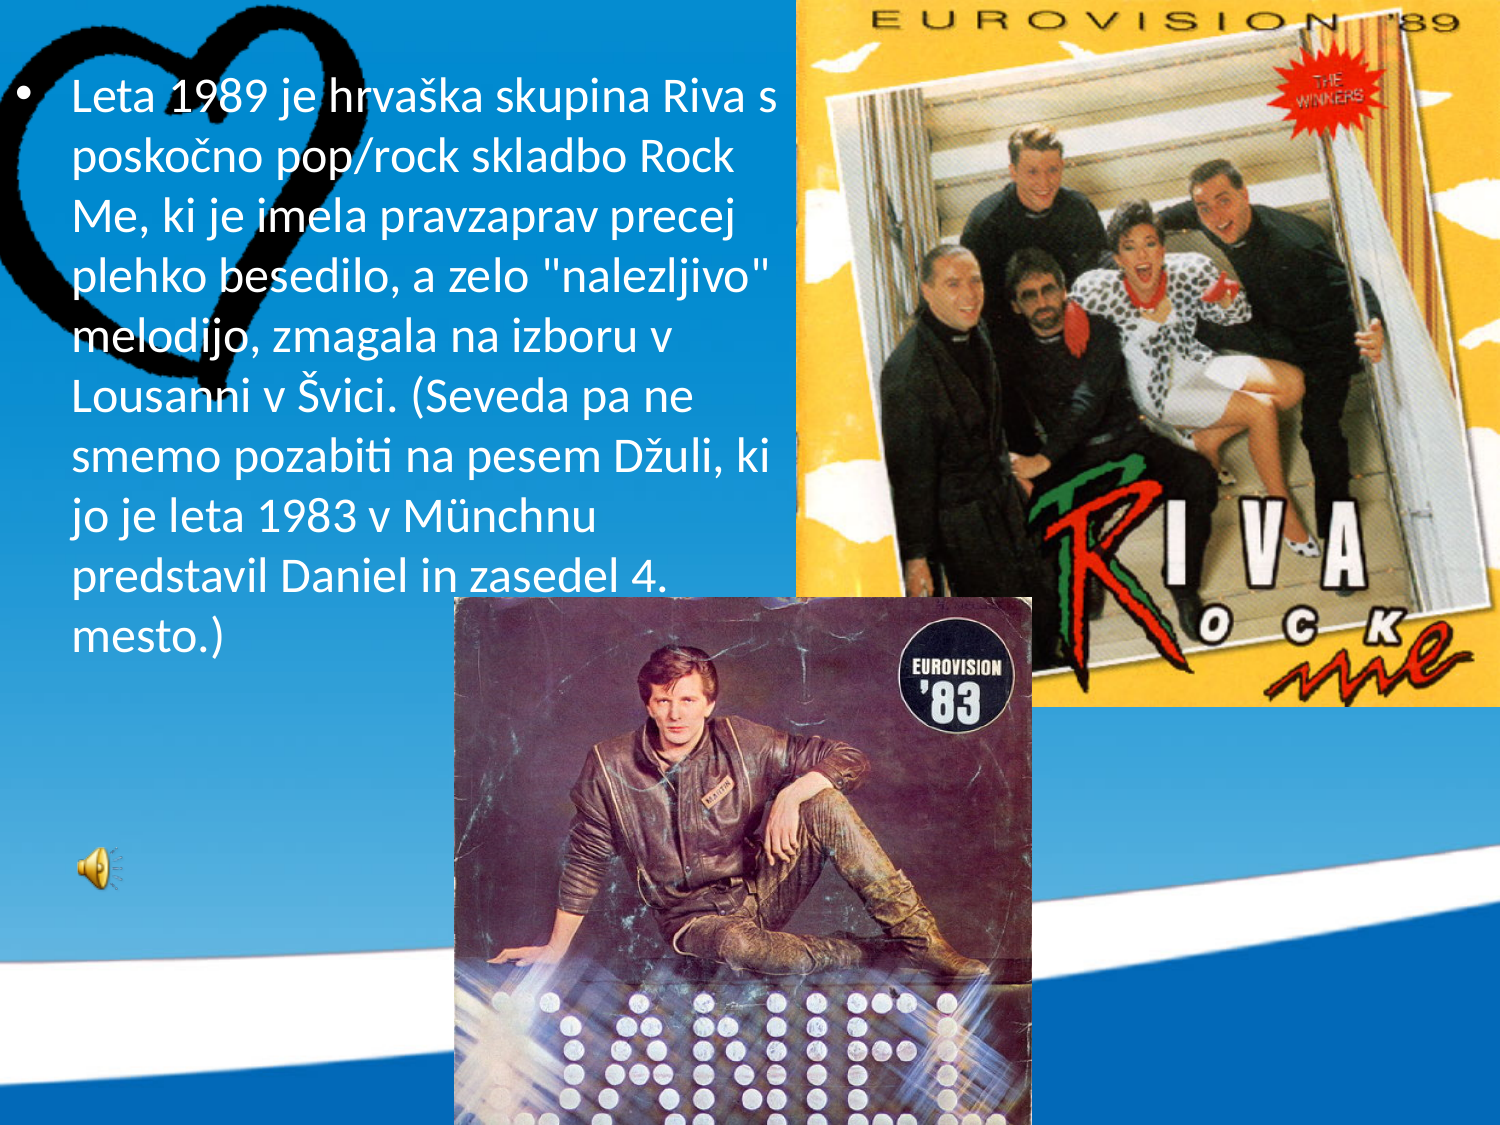

#
Leta 1989 je hrvaška skupina Riva s poskočno pop/rock skladbo Rock Me, ki je imela pravzaprav precej plehko besedilo, a zelo "nalezljivo" melodijo, zmagala na izboru v Lousanni v Švici. (Seveda pa ne smemo pozabiti na pesem Džuli, ki jo je leta 1983 v Münchnu predstavil Daniel in zasedel 4. mesto.)